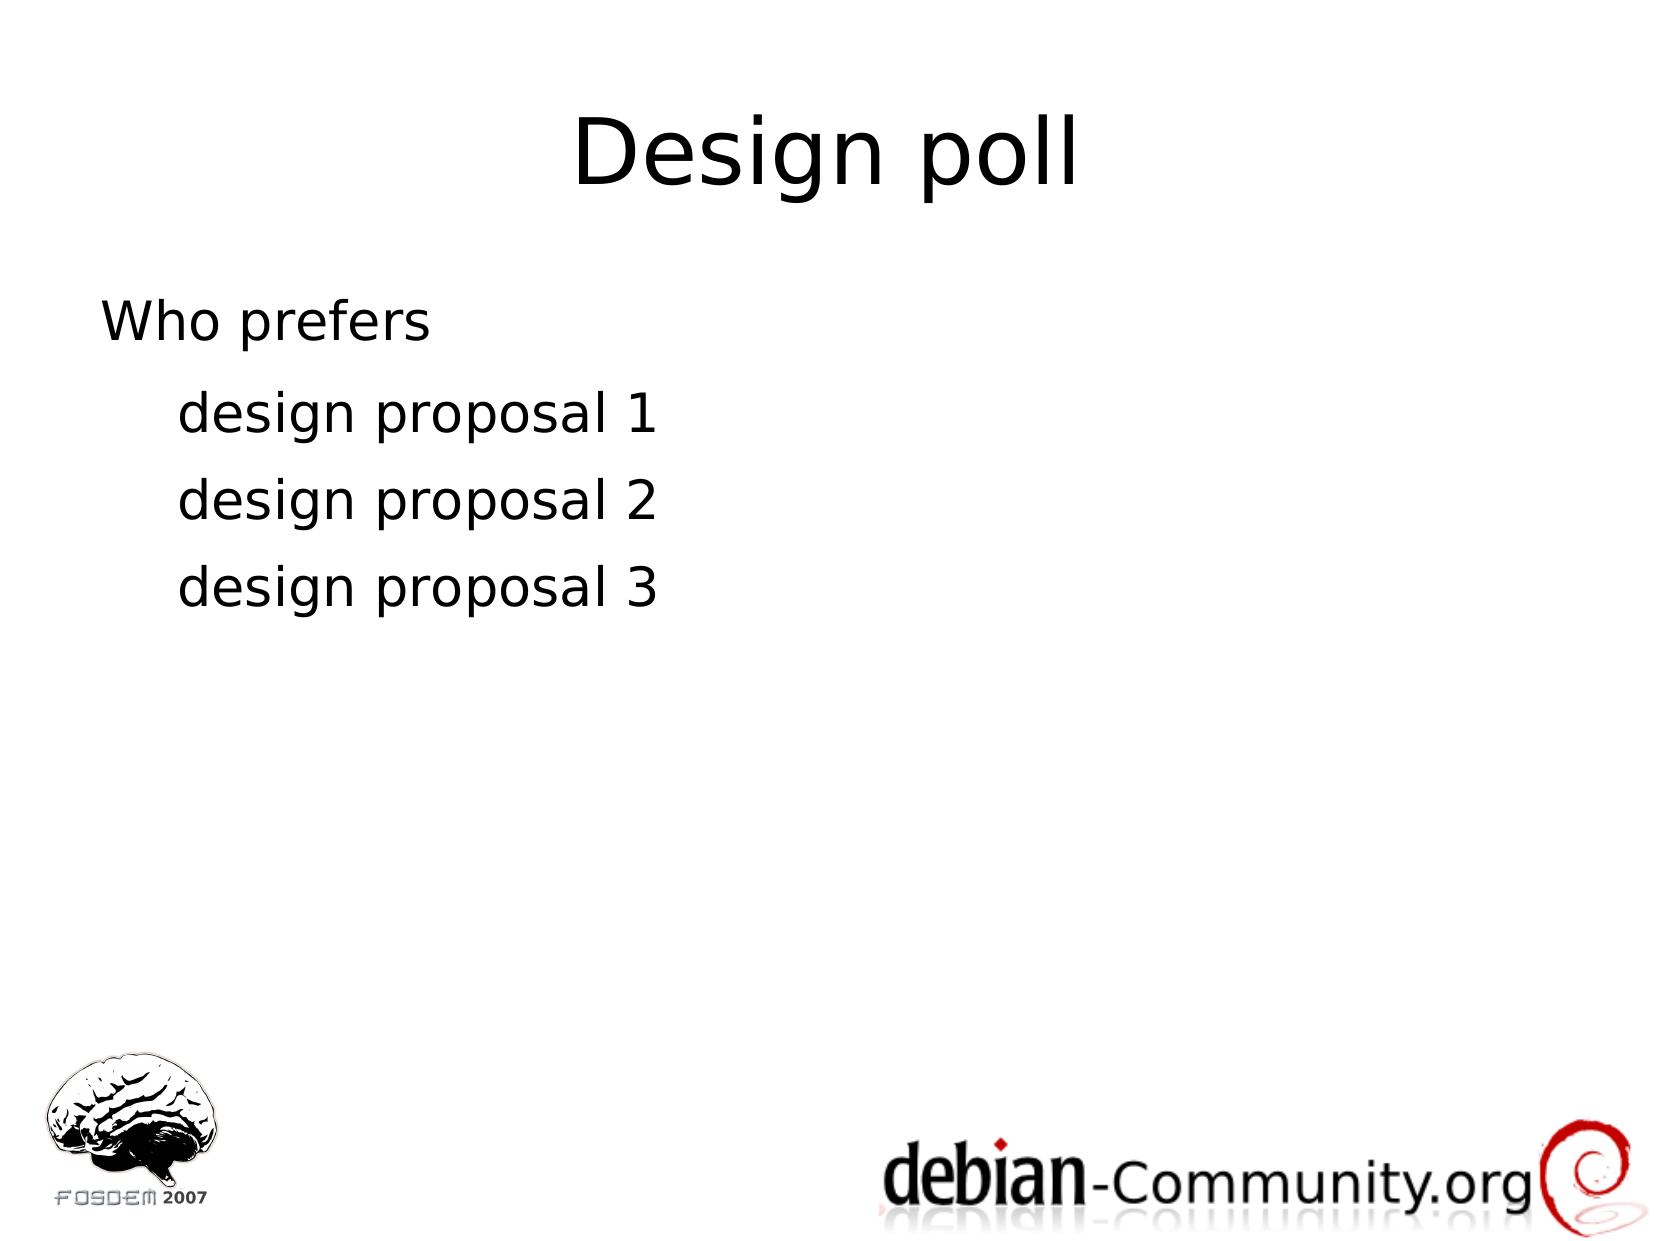

# Design poll
Who prefers
design proposal 1
design proposal 2
design proposal 3